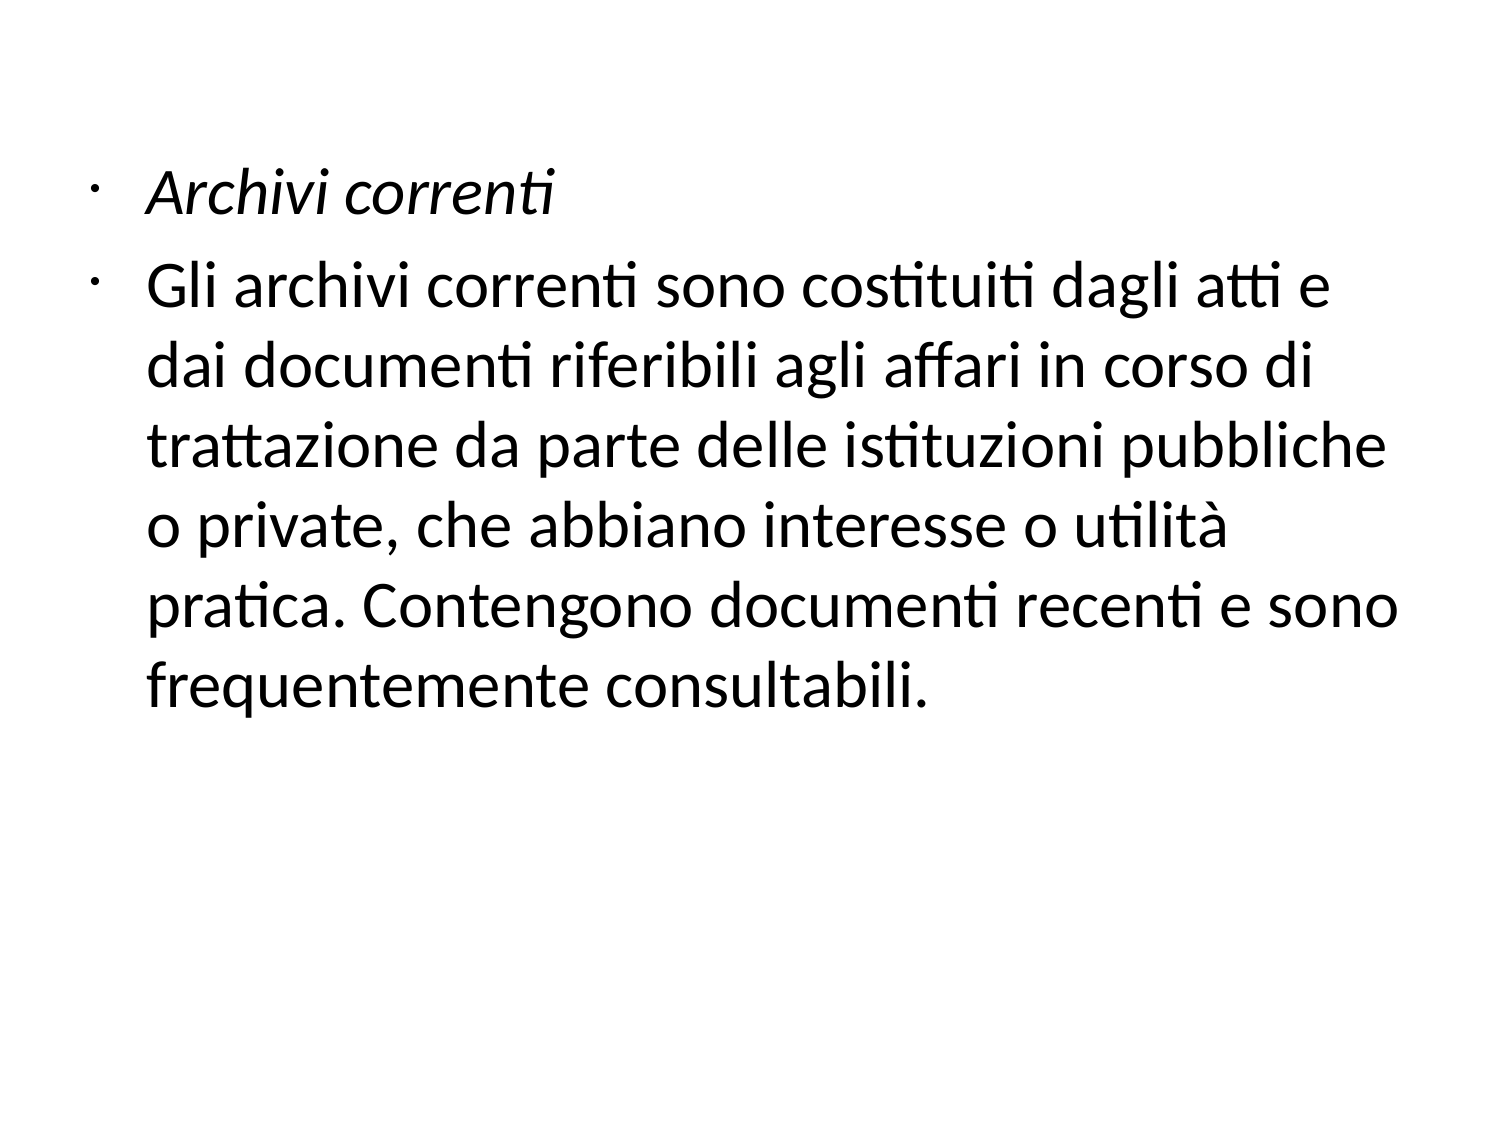

#
Archivi correnti
Gli archivi correnti sono costituiti dagli atti e dai documenti riferibili agli affari in corso di trattazione da parte delle istituzioni pubbliche o private, che abbiano interesse o utilità pratica. Contengono documenti recenti e sono frequentemente consultabili.